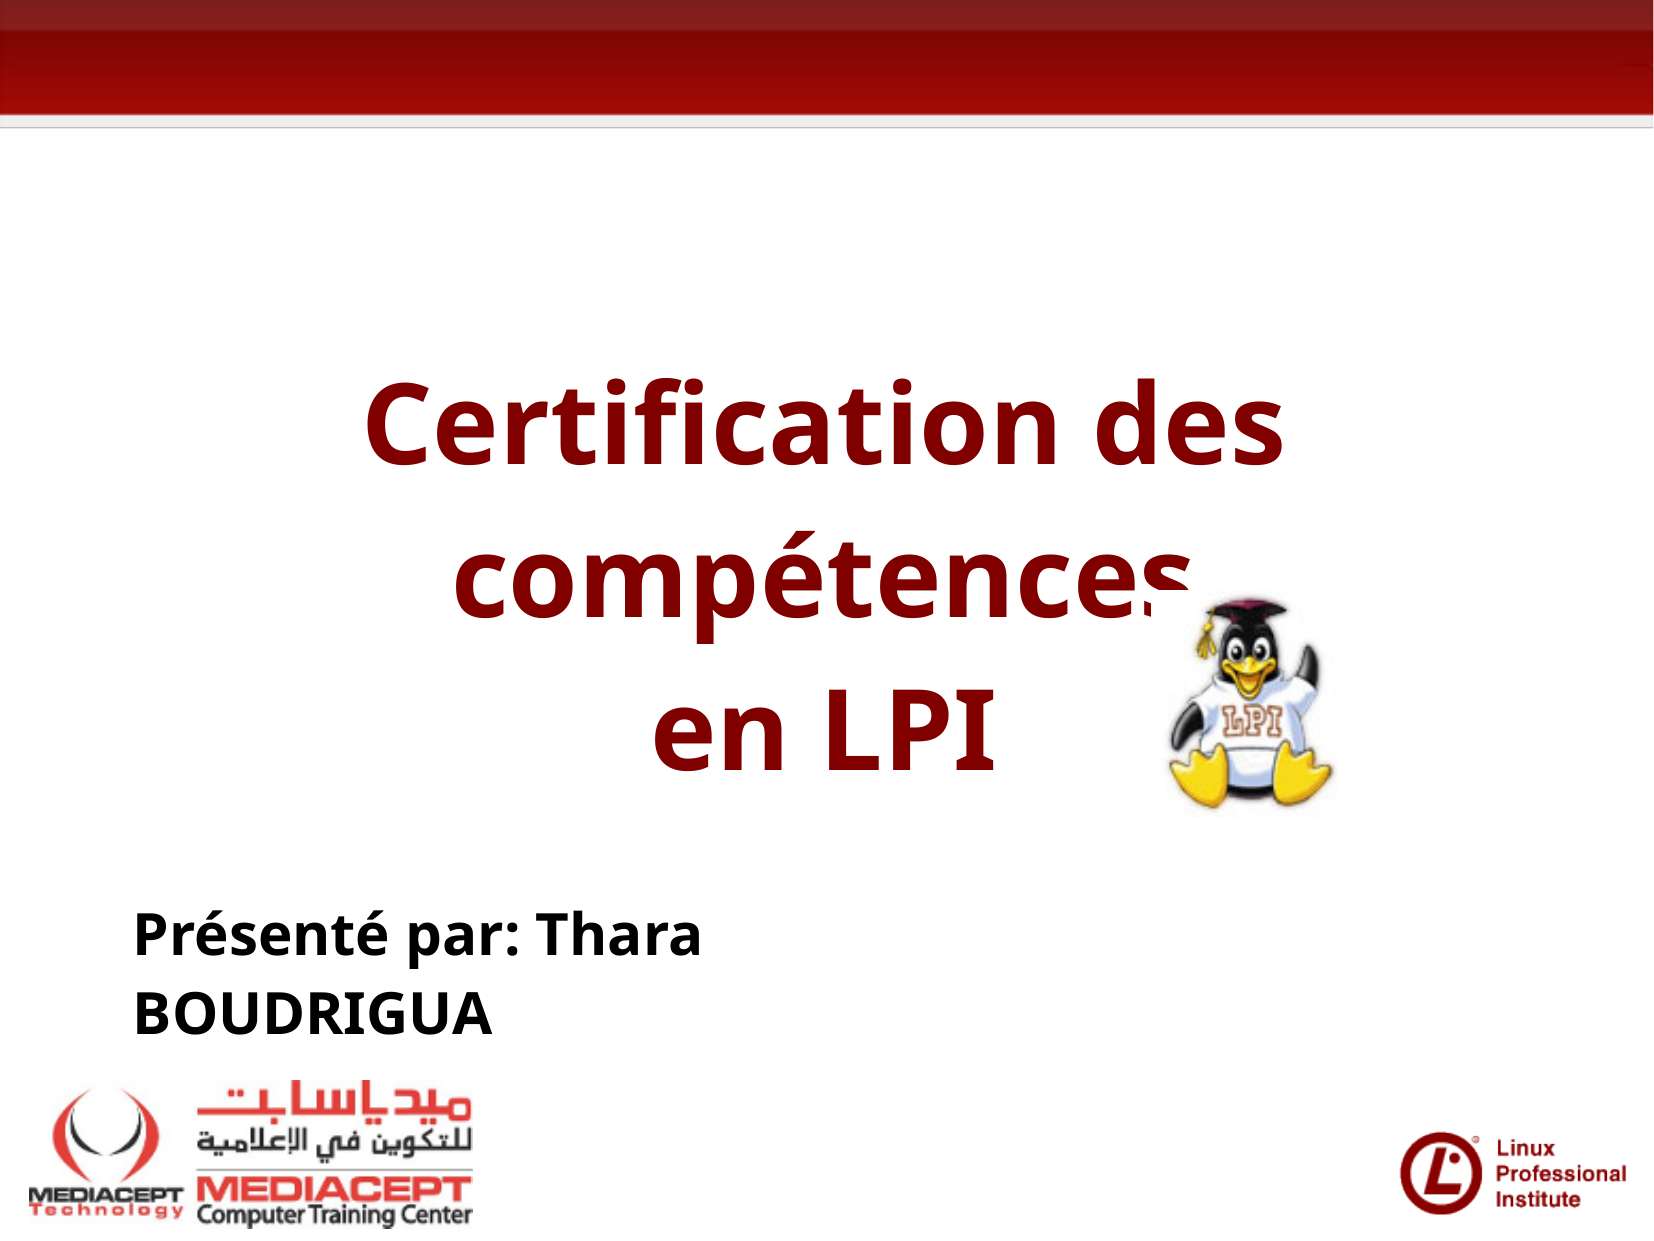

Certification des compétences
en LPI
Présenté par: Thara BOUDRIGUA